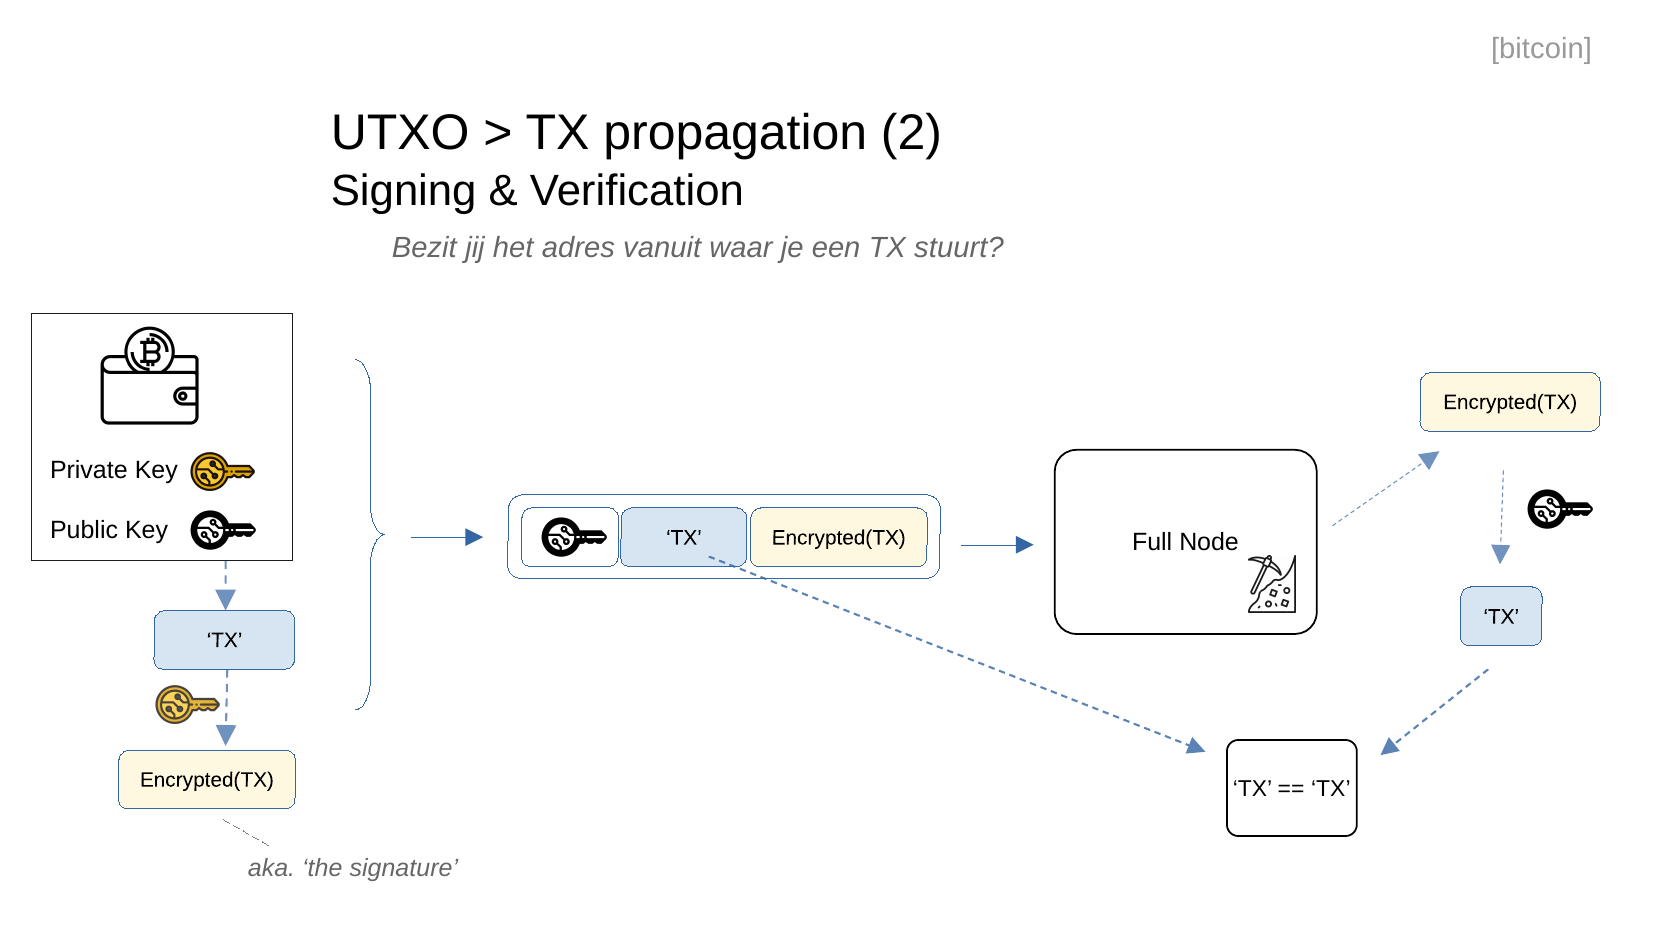

[bitcoin]
UTXO > TX propagation (2)
Signing & Verification
Bezit jij het adres vanuit waar je een TX stuurt?
Encrypted(TX)
Private Key
Full Node
‘TX’
Encrypted(TX)
Public Key
‘TX’
‘TX’
‘TX’ == ‘TX’
Encrypted(TX)
aka. ‘the signature’